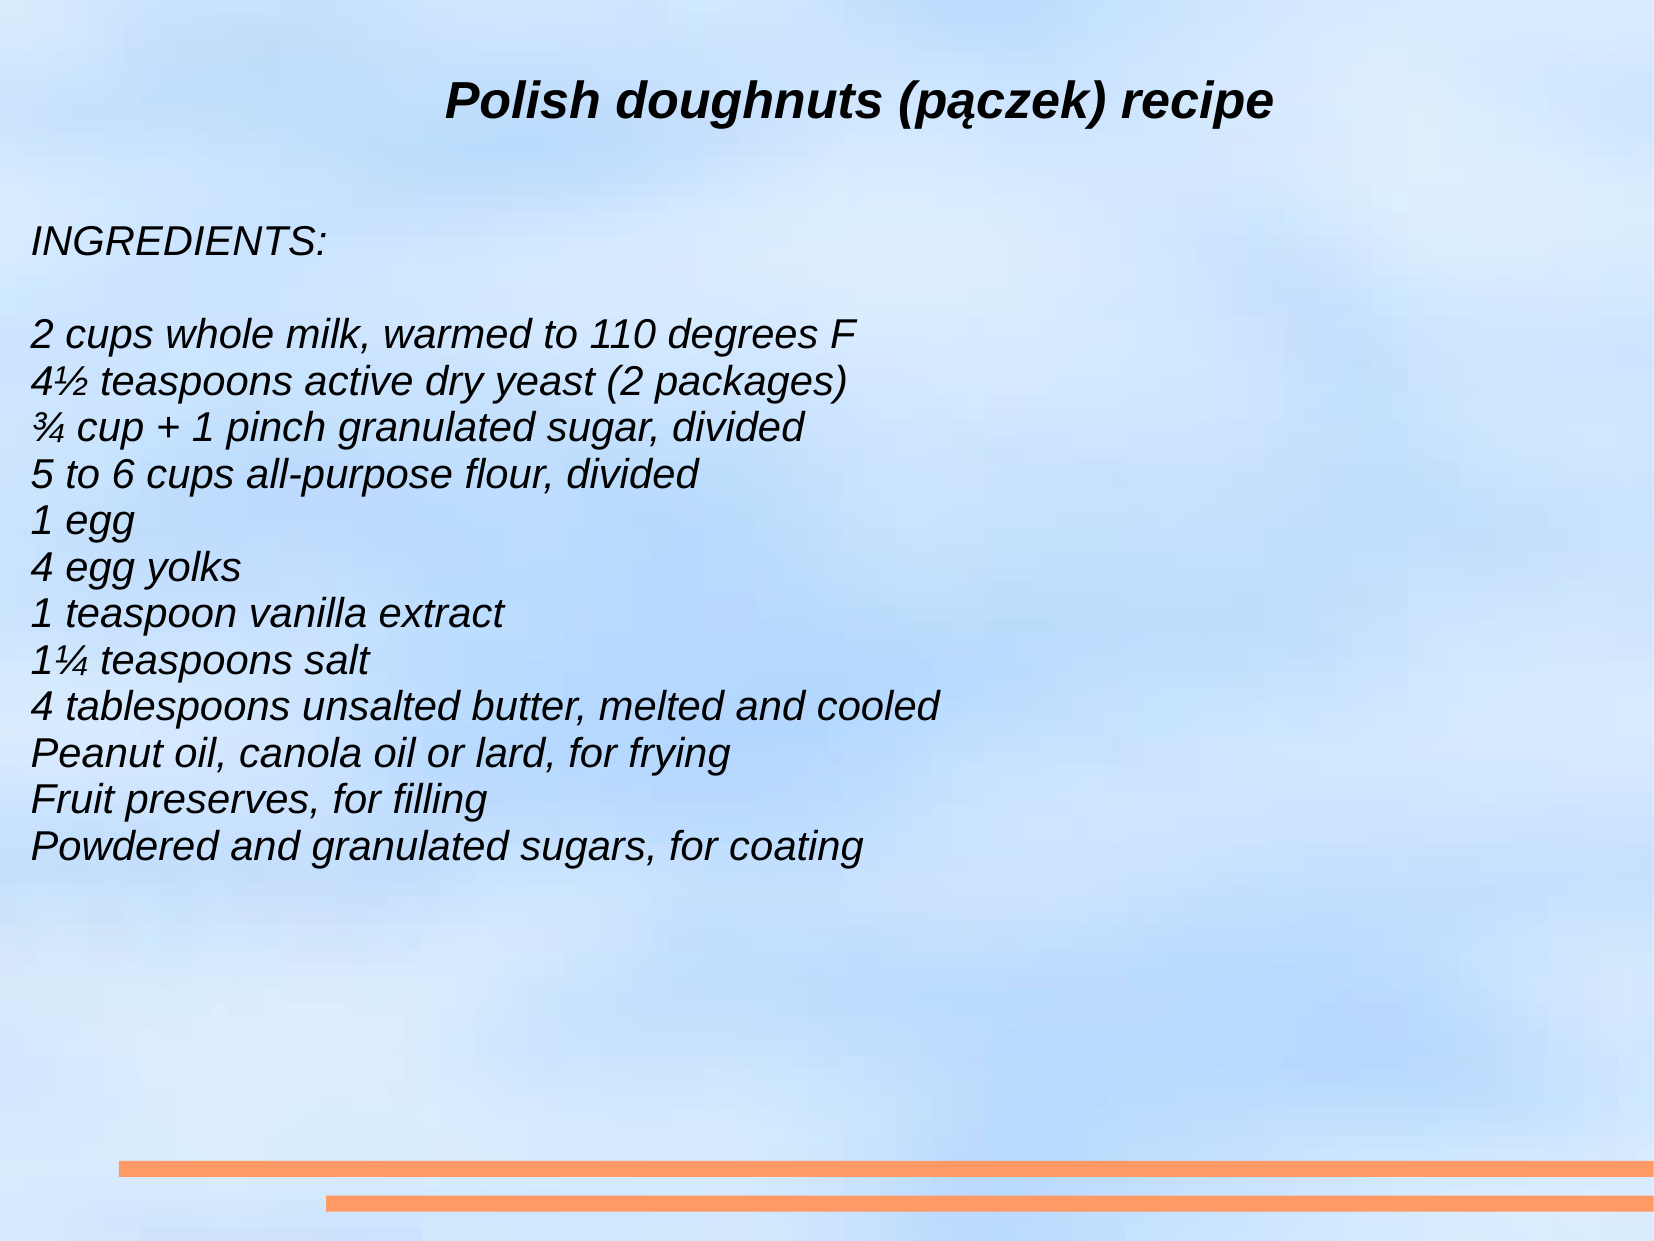

# Polish doughnuts (pączek) recipe
INGREDIENTS:
2 cups whole milk, warmed to 110 degrees F
4½ teaspoons active dry yeast (2 packages)
¾ cup + 1 pinch granulated sugar, divided
5 to 6 cups all-purpose flour, divided
1 egg
4 egg yolks
1 teaspoon vanilla extract
1¼ teaspoons salt
4 tablespoons unsalted butter, melted and cooled
Peanut oil, canola oil or lard, for frying
Fruit preserves, for filling
Powdered and granulated sugars, for coating